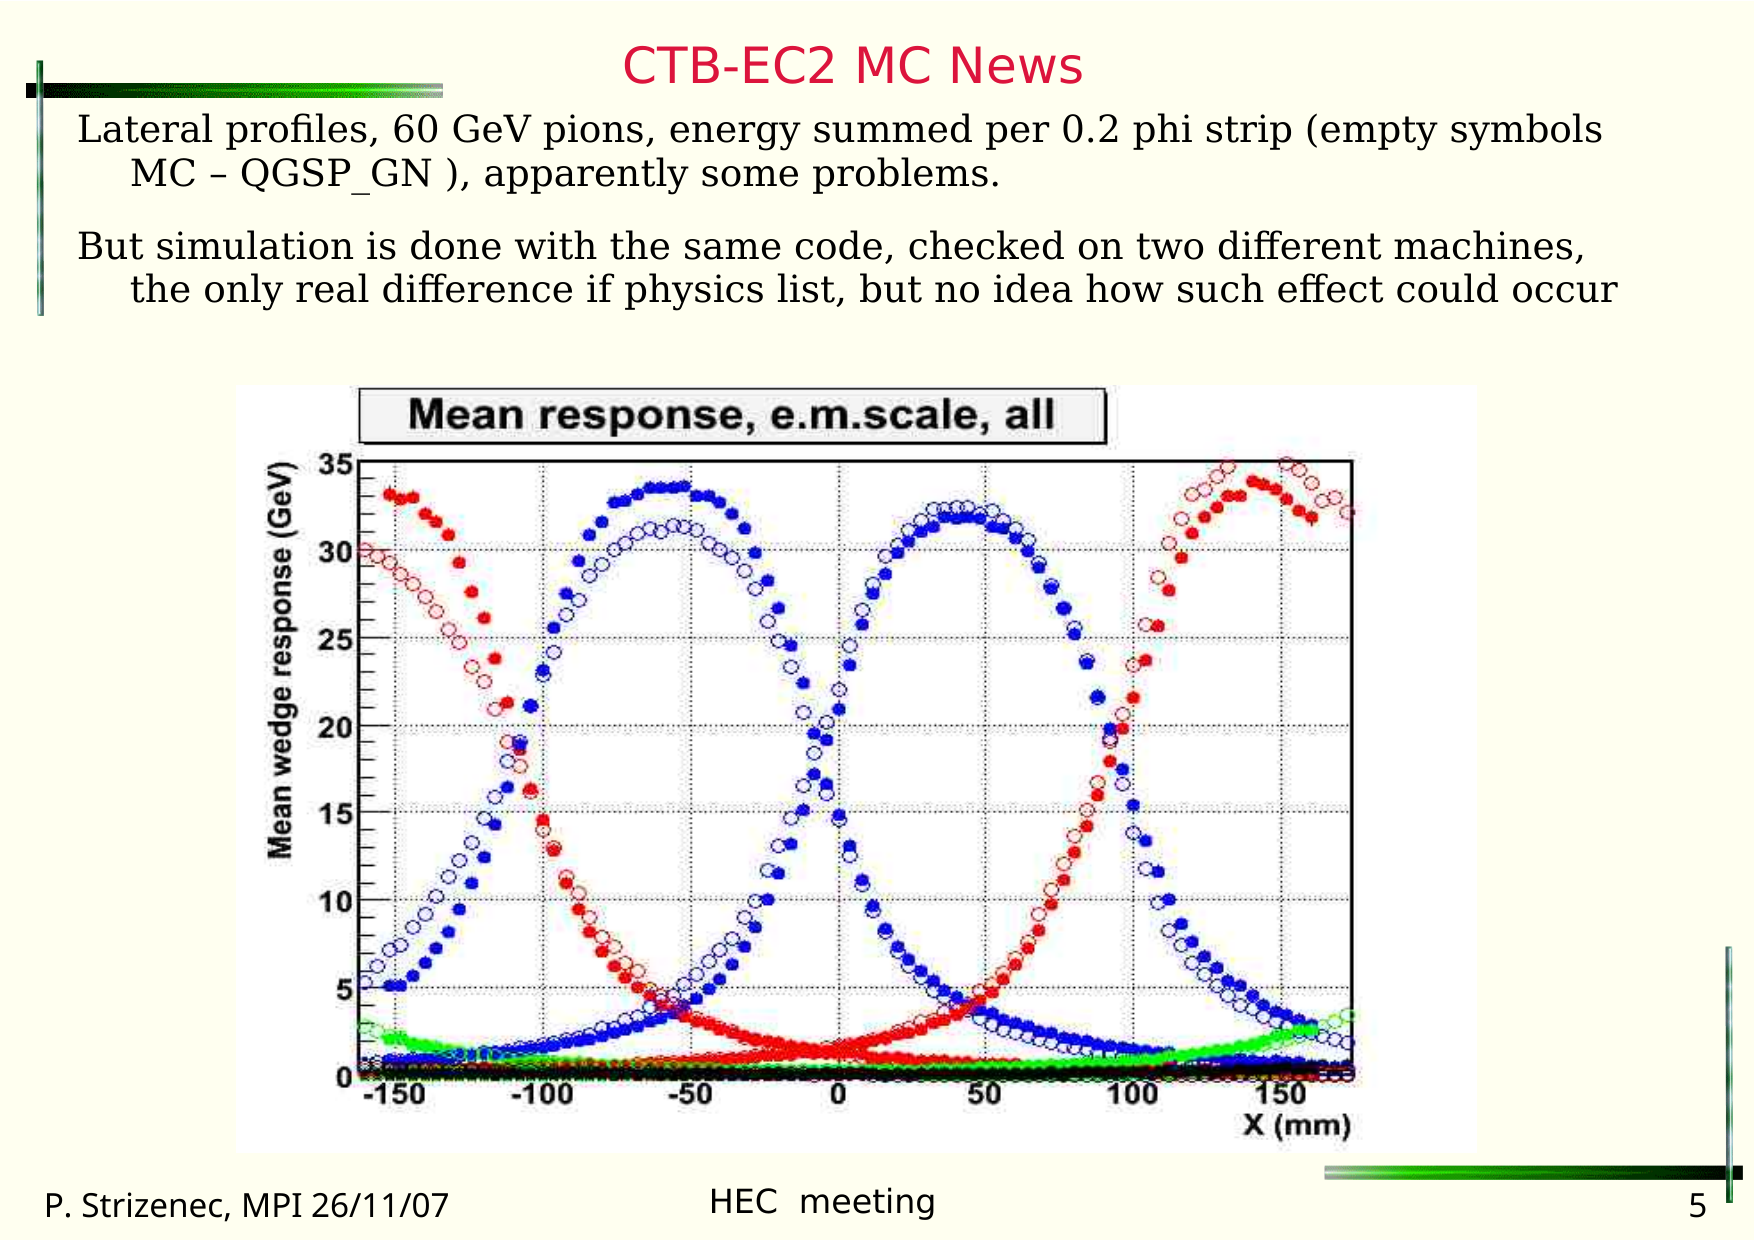

CTB-EC2 MC News
# Lateral profiles, 60 GeV pions, energy summed per 0.2 phi strip (empty symbols MC – QGSP_GN ), apparently some problems.
But simulation is done with the same code, checked on two different machines, the only real difference if physics list, but no idea how such effect could occur
P. Strizenec, MPI 26/11/07
HEC meeting